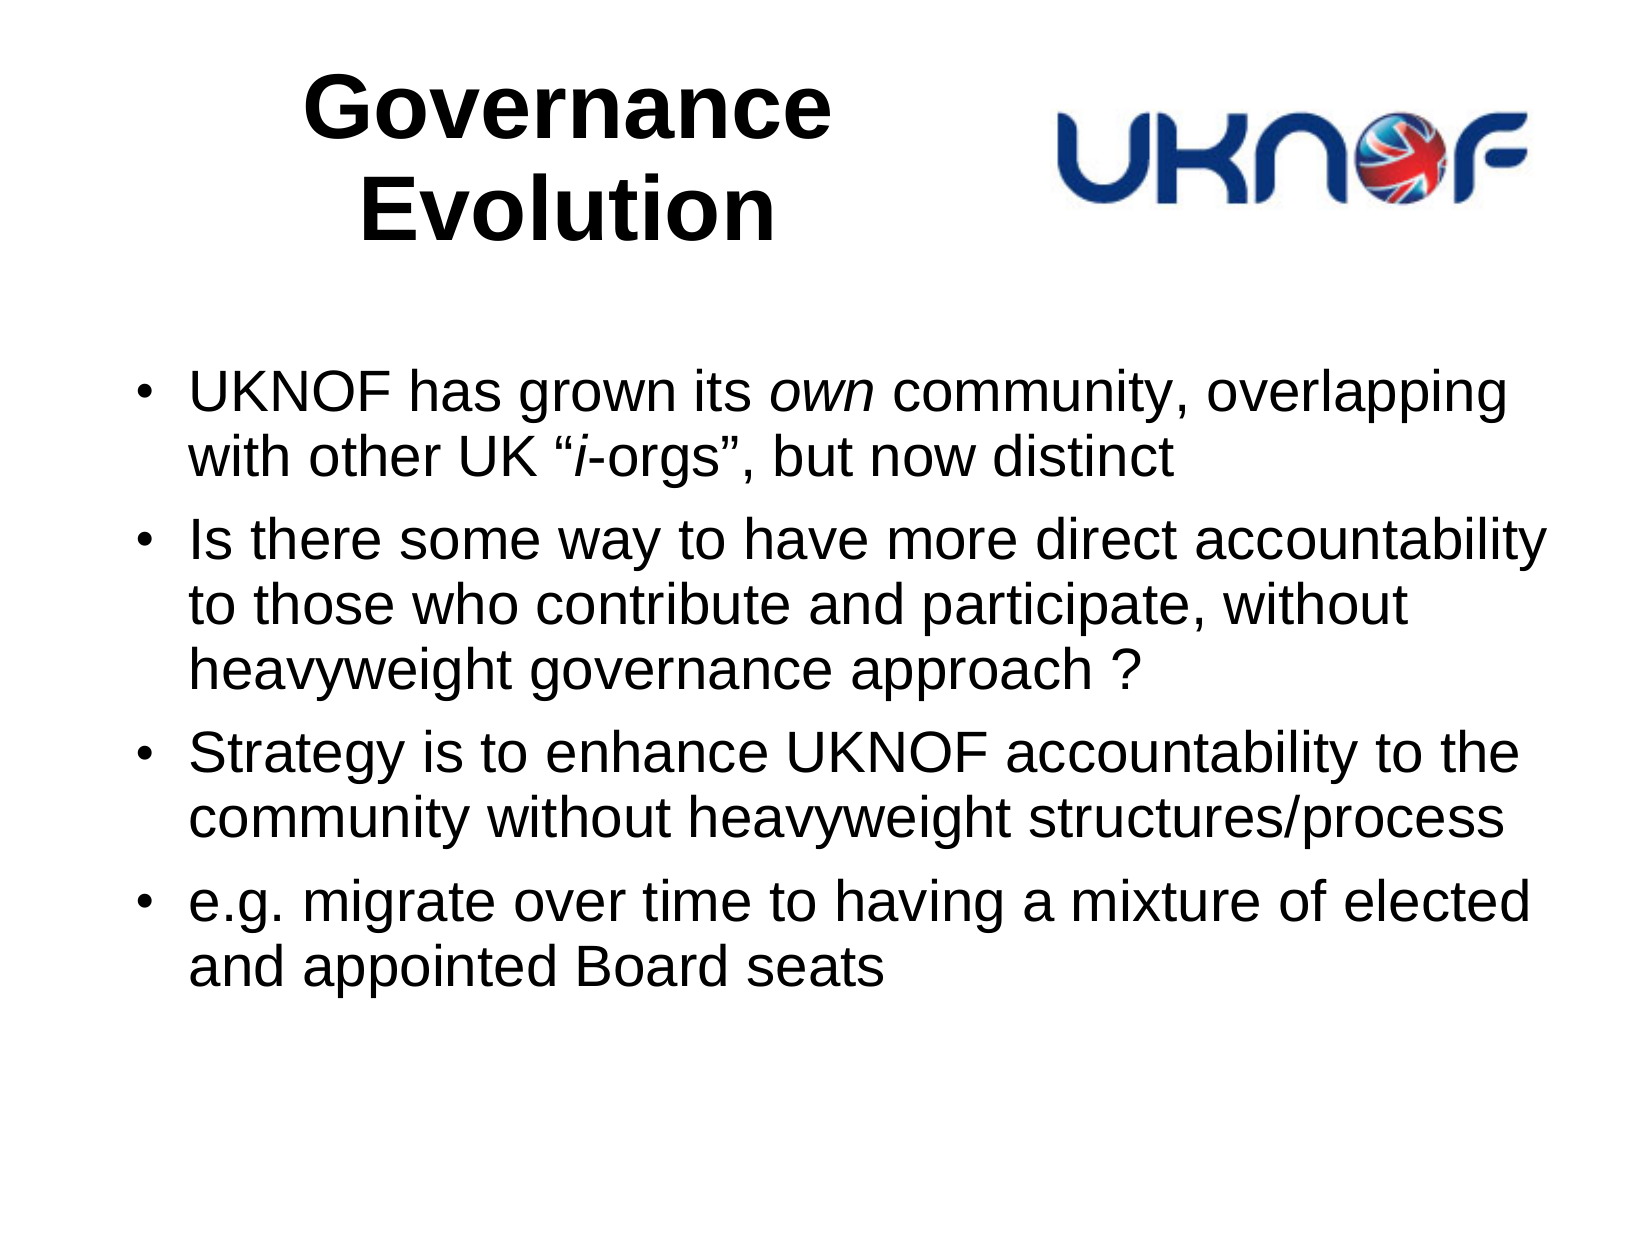

# Governance Evolution
UKNOF has grown its own community, overlapping with other UK “i-orgs”, but now distinct
Is there some way to have more direct accountability to those who contribute and participate, without heavyweight governance approach ?
Strategy is to enhance UKNOF accountability to the community without heavyweight structures/process
e.g. migrate over time to having a mixture of elected and appointed Board seats